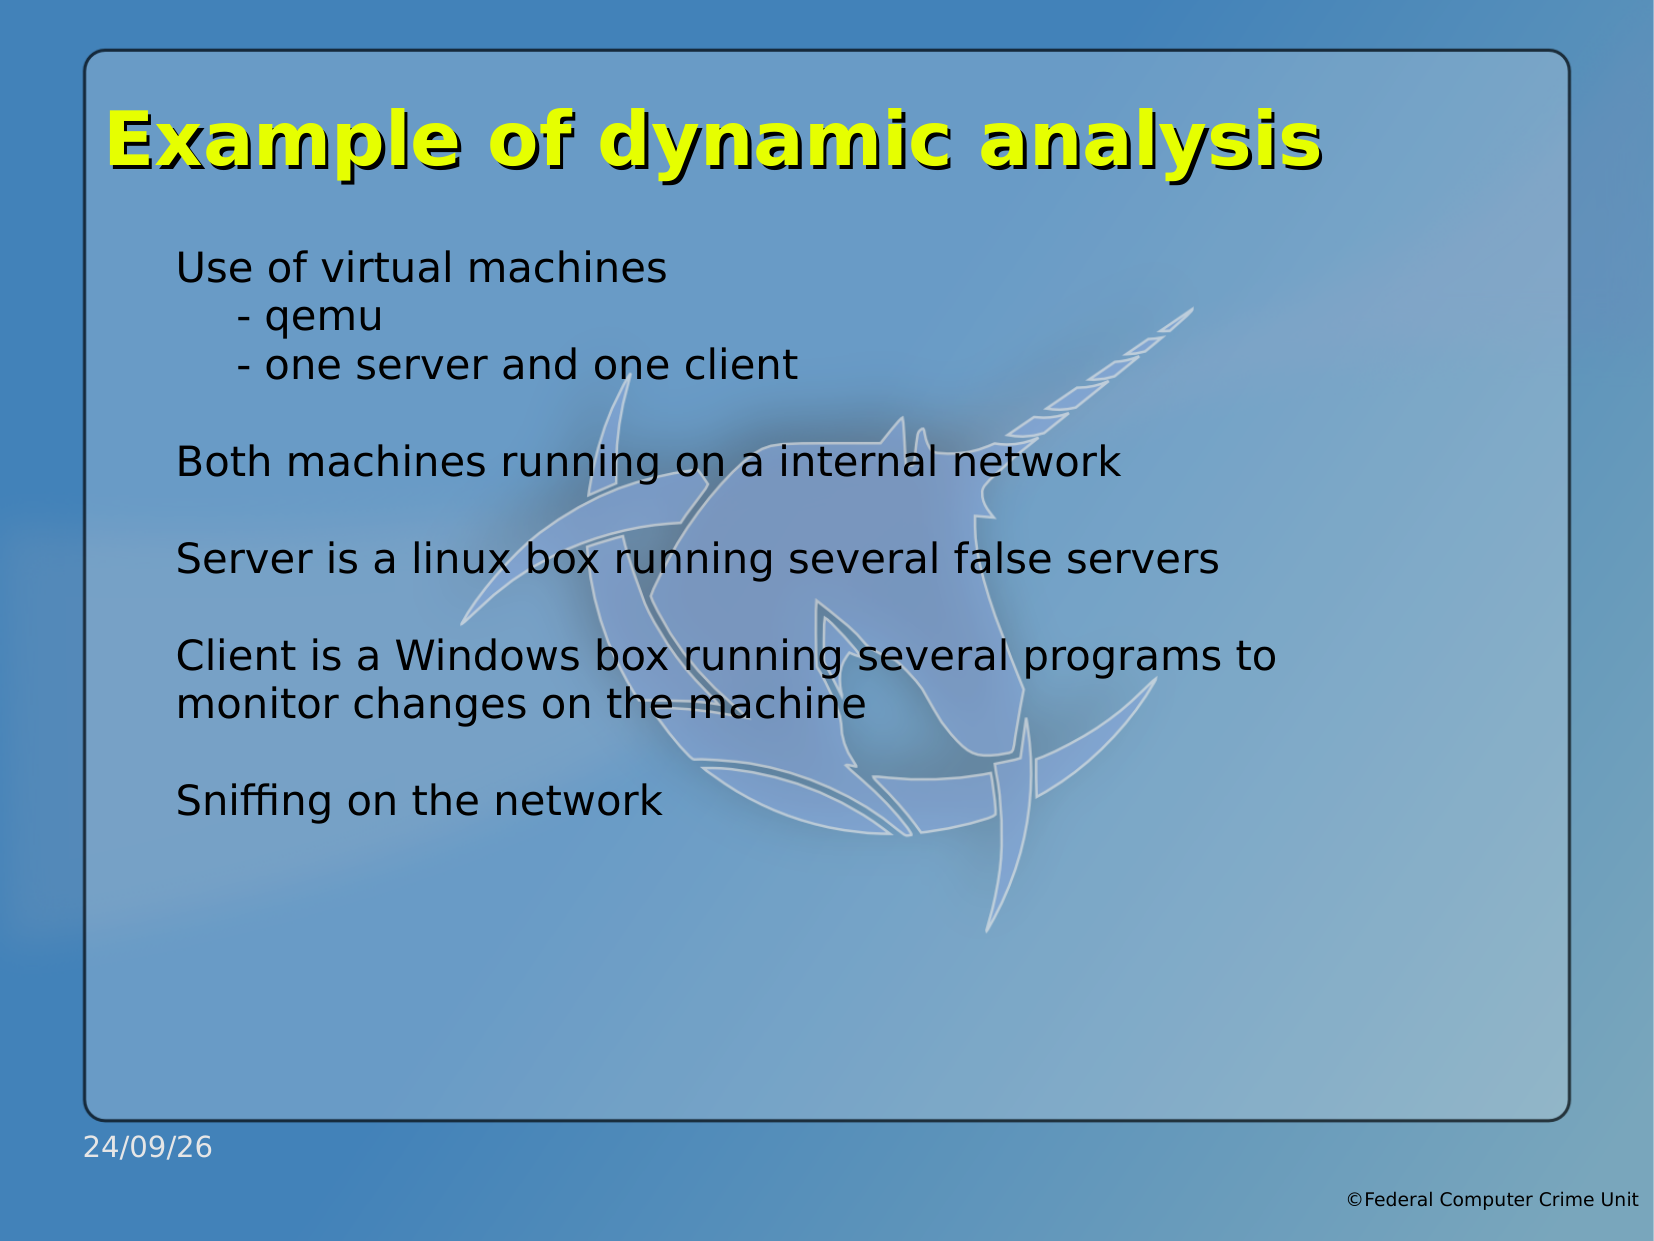

Example of dynamic analysis
 Use of virtual machines
	- qemu
	- one server and one client
 Both machines running on a internal network
 Server is a linux box running several false servers
 Client is a Windows box running several programs to
 monitor changes on the machine
 Sniffing on the network
©Federal Computer Crime Unit